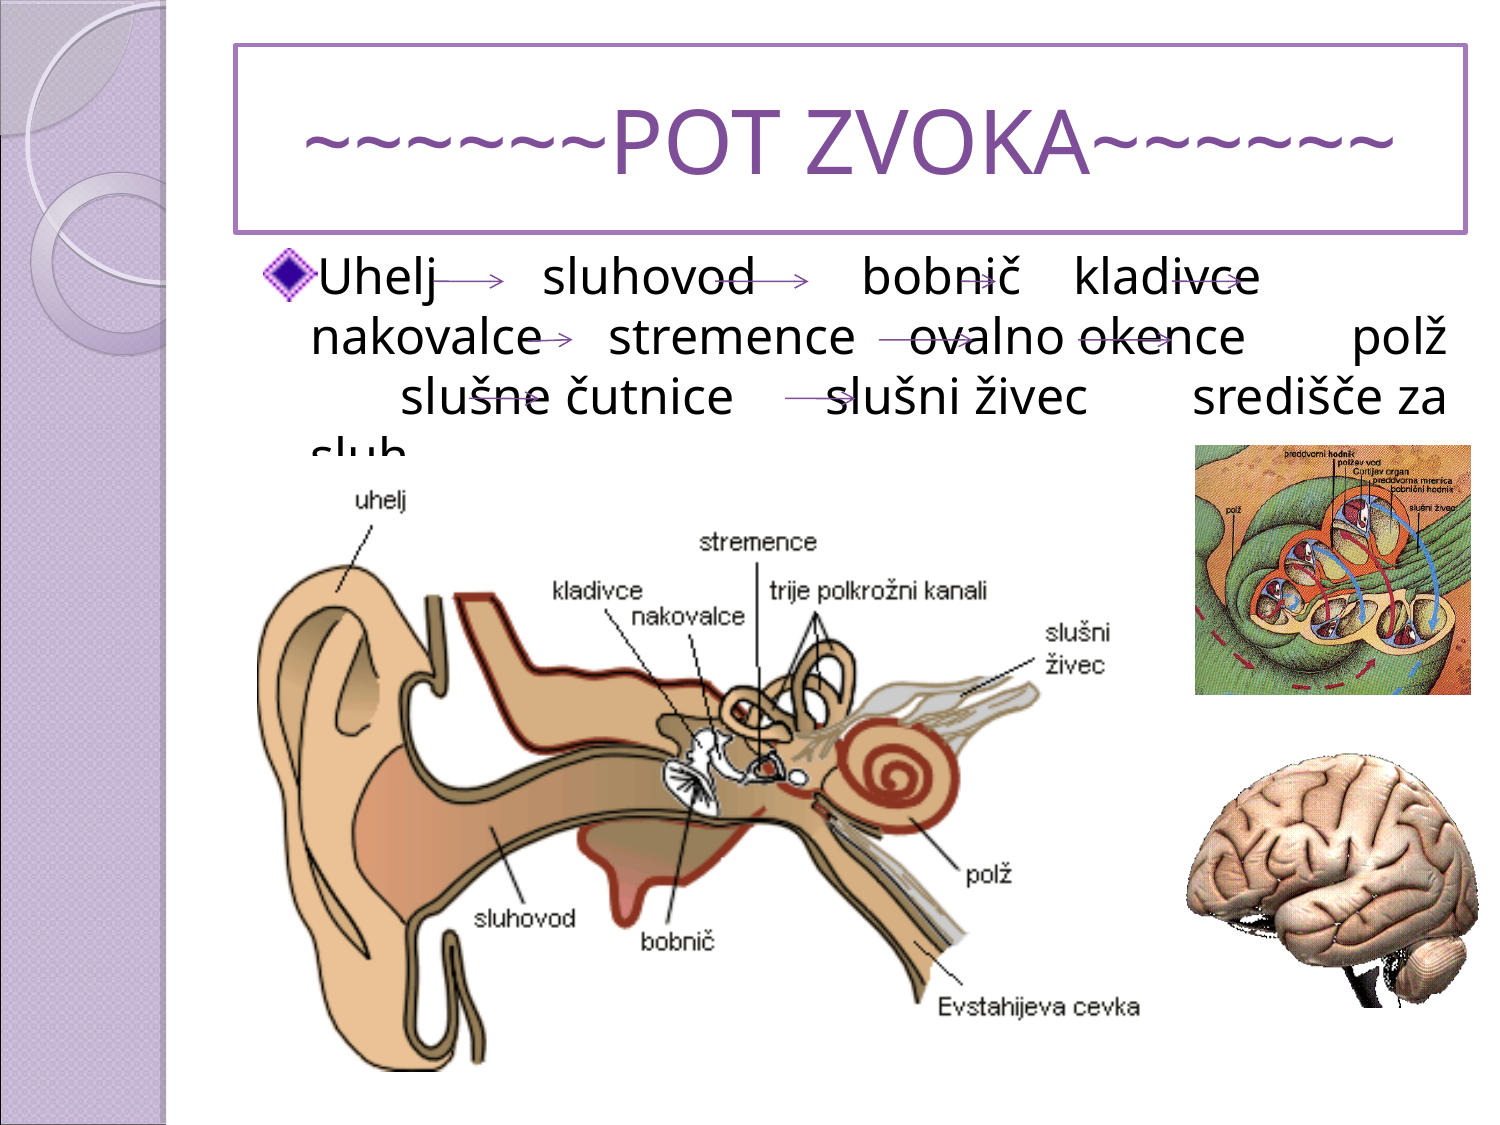

# ~~~~~~POT ZVOKA~~~~~~
Uhelj sluhovod bobnič kladivce nakovalce stremence ovalno okence polž slušne čutnice slušni živec središče za sluh.